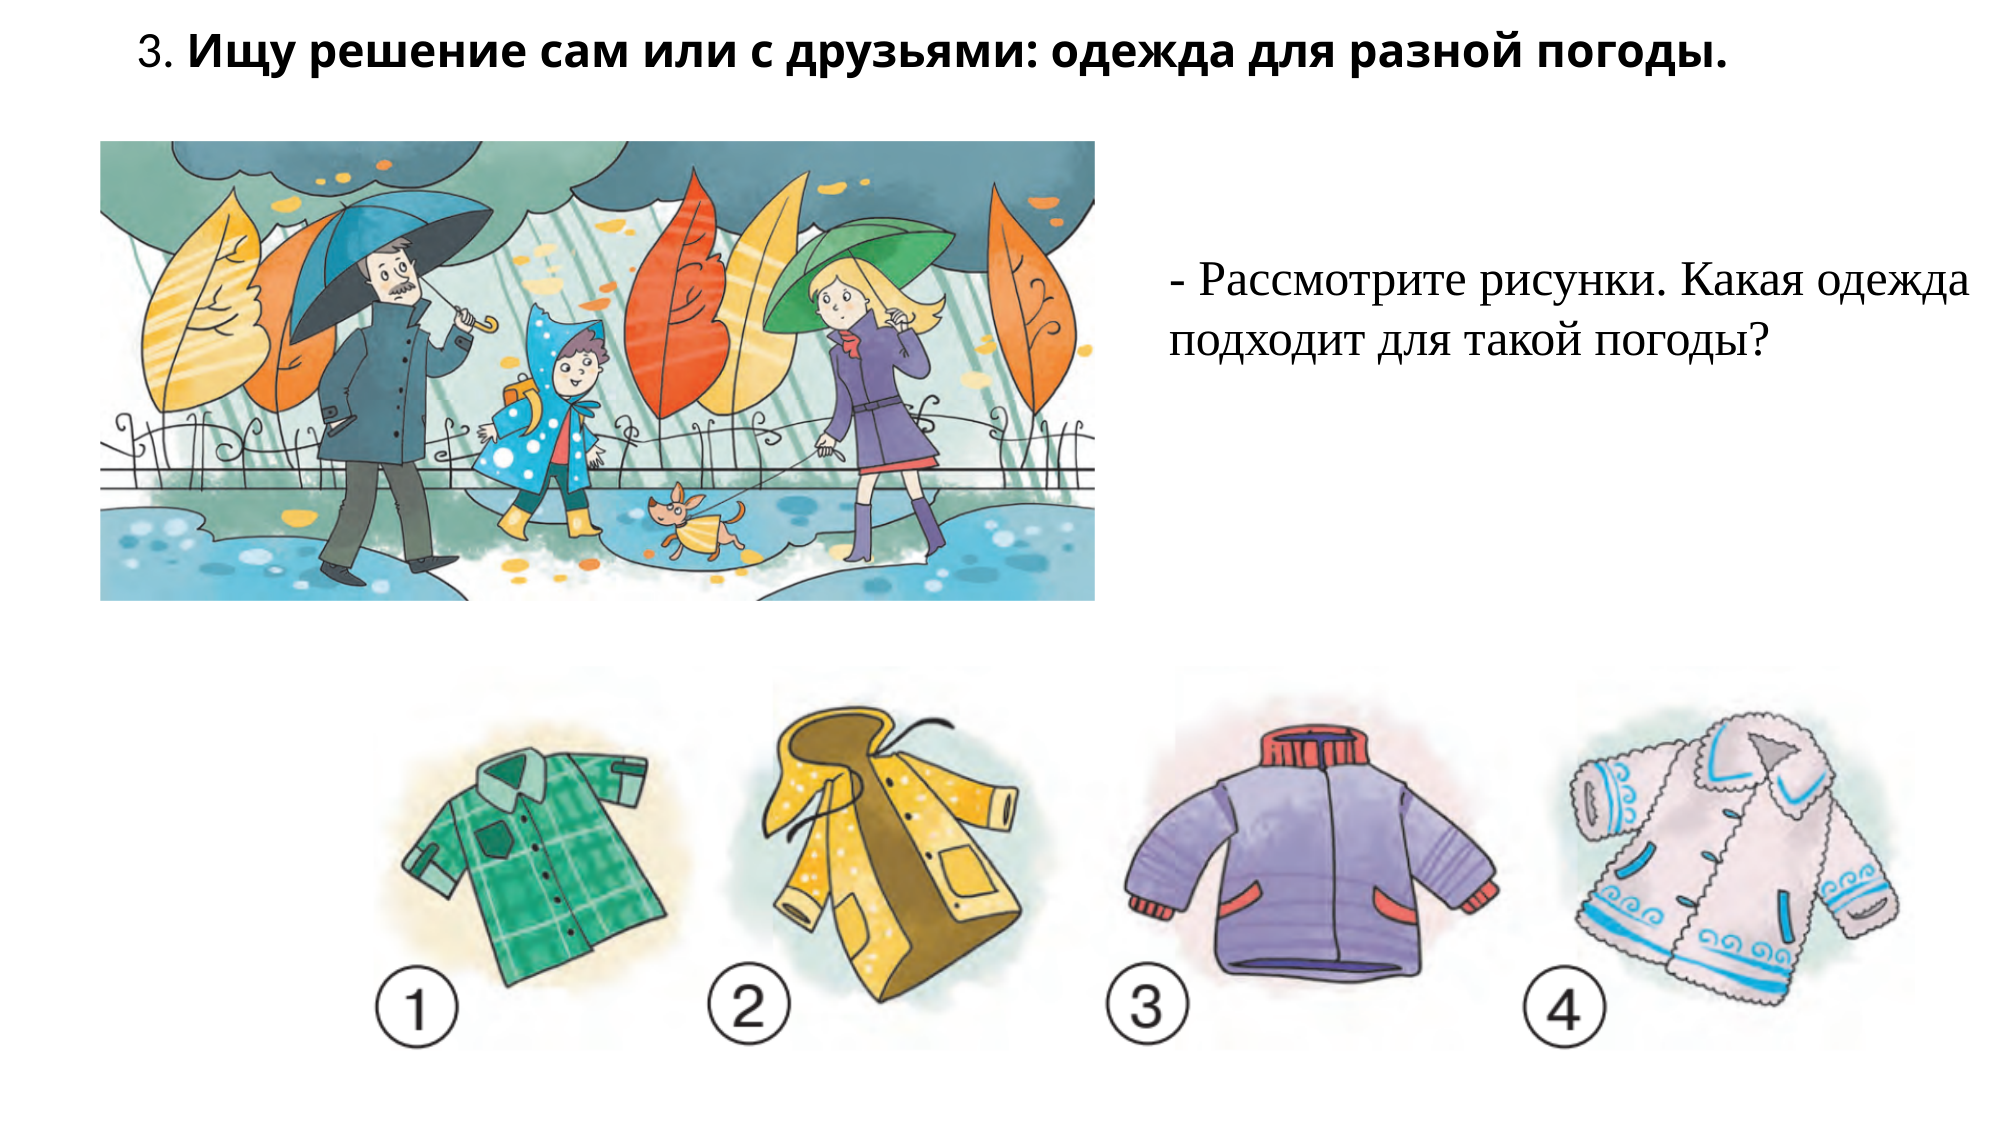

3. Ищу решение сам или с друзьями: одежда для разной погоды.
- Рассмотрите рисунки. Какая одежда
подходит для такой погоды?